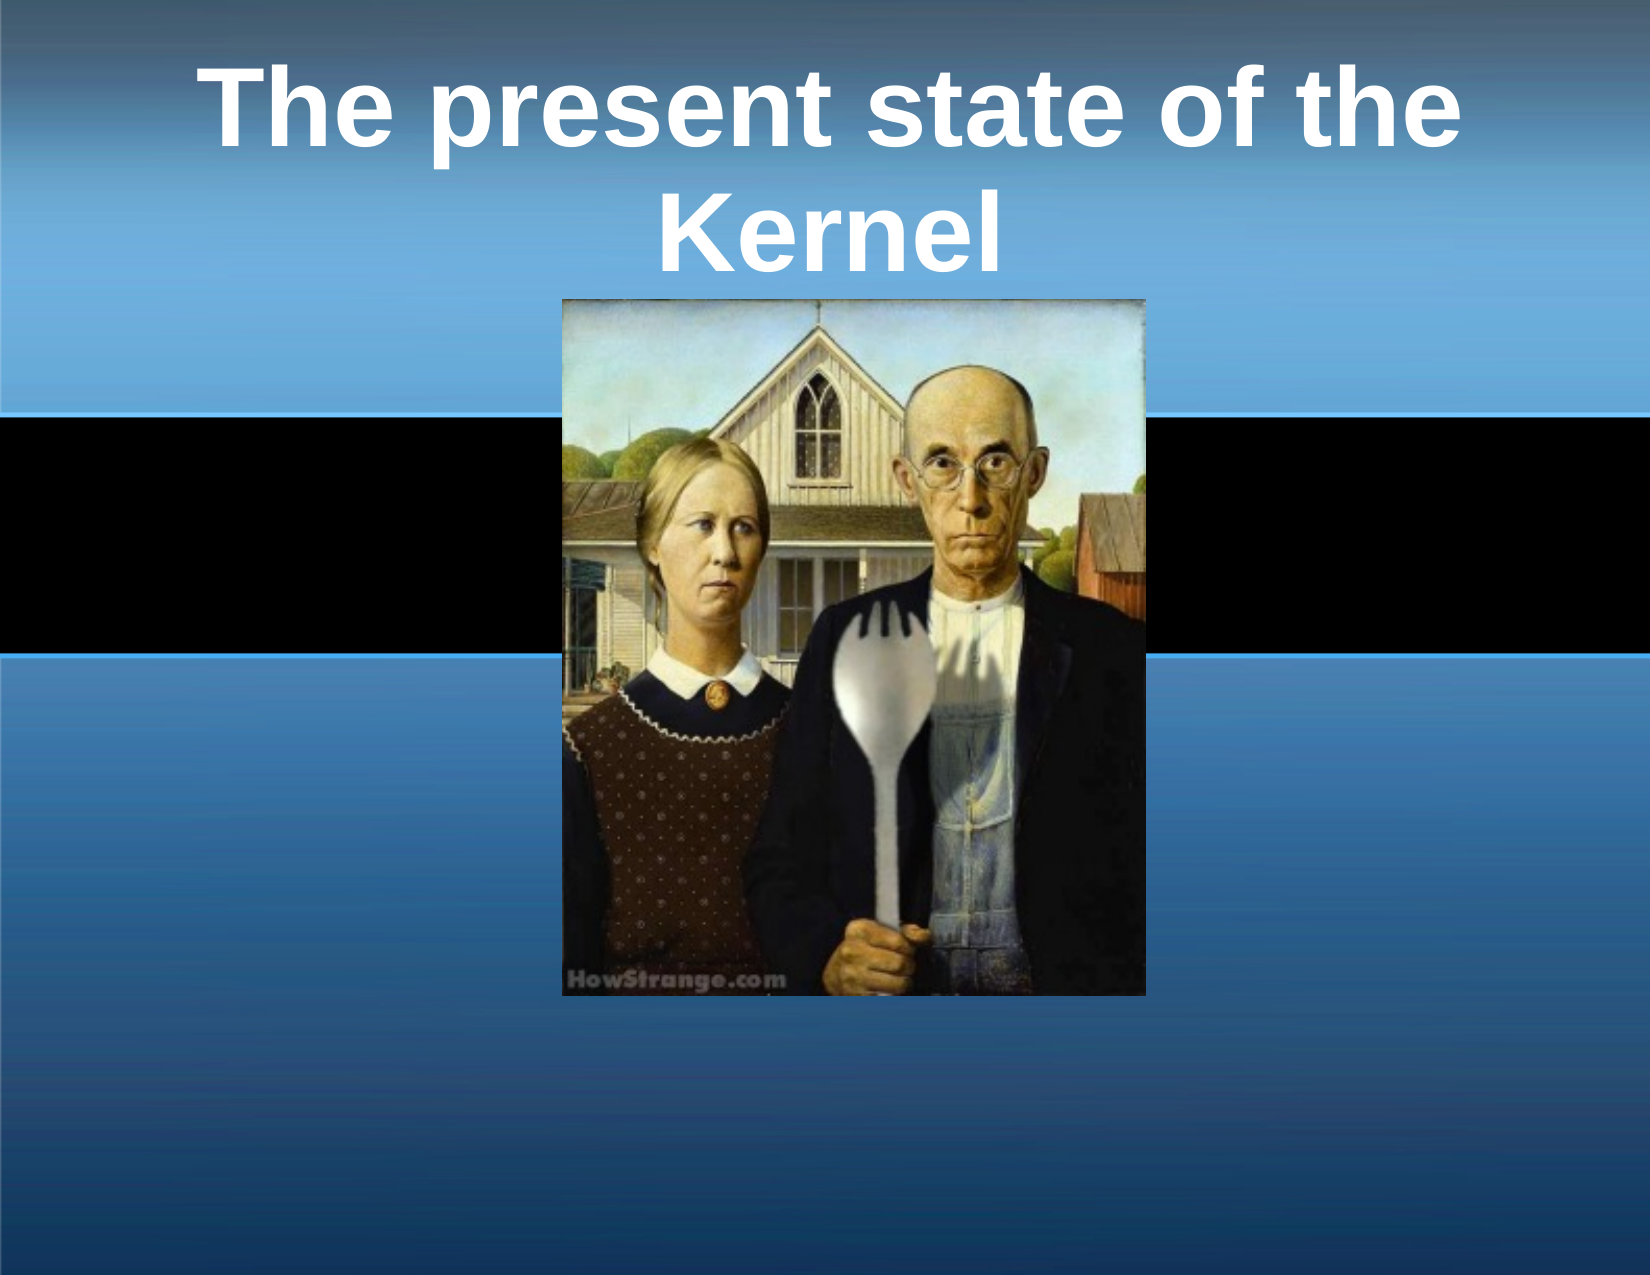

# The present state of the Kernel